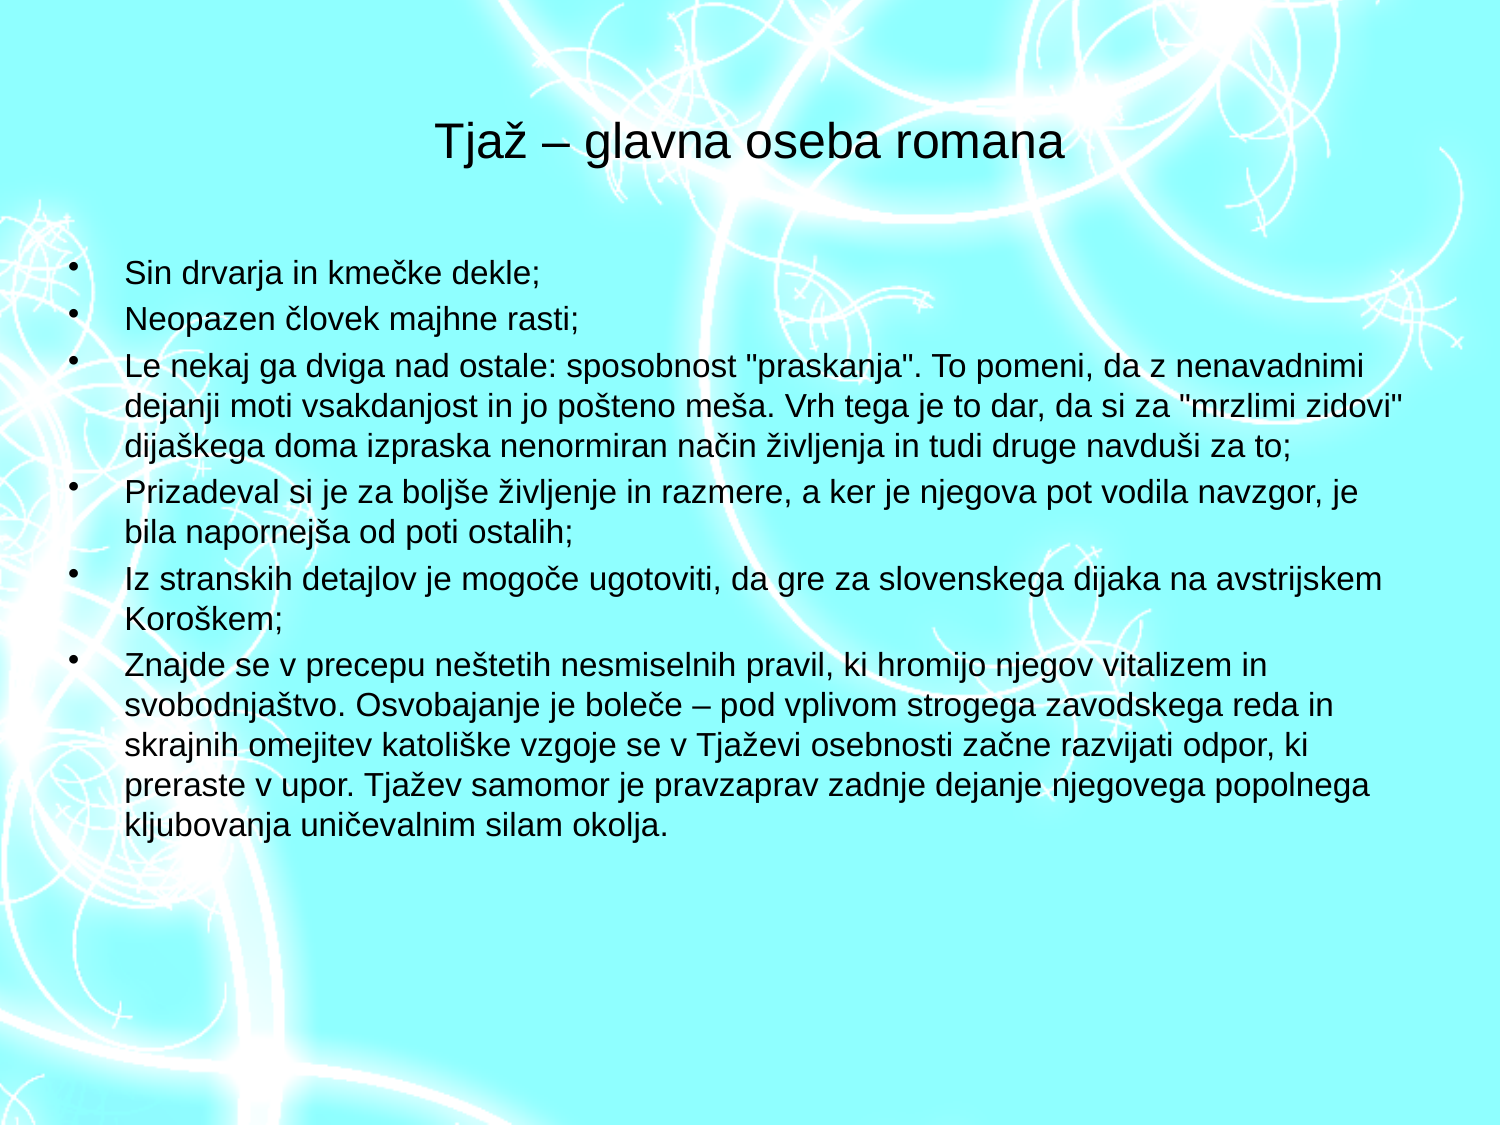

# Tjaž – glavna oseba romana
Sin drvarja in kmečke dekle;
Neopazen človek majhne rasti;
Le nekaj ga dviga nad ostale: sposobnost "praskanja". To pomeni, da z nenavadnimi dejanji moti vsakdanjost in jo pošteno meša. Vrh tega je to dar, da si za "mrzlimi zidovi" dijaškega doma izpraska nenormiran način življenja in tudi druge navduši za to;
Prizadeval si je za boljše življenje in razmere, a ker je njegova pot vodila navzgor, je bila napornejša od poti ostalih;
Iz stranskih detajlov je mogoče ugotoviti, da gre za slovenskega dijaka na avstrijskem Koroškem;
Znajde se v precepu neštetih nesmiselnih pravil, ki hromijo njegov vitalizem in svobodnjaštvo. Osvobajanje je boleče – pod vplivom strogega zavodskega reda in skrajnih omejitev katoliške vzgoje se v Tjaževi osebnosti začne razvijati odpor, ki preraste v upor. Tjažev samomor je pravzaprav zadnje dejanje njegovega popolnega kljubovanja uničevalnim silam okolja.